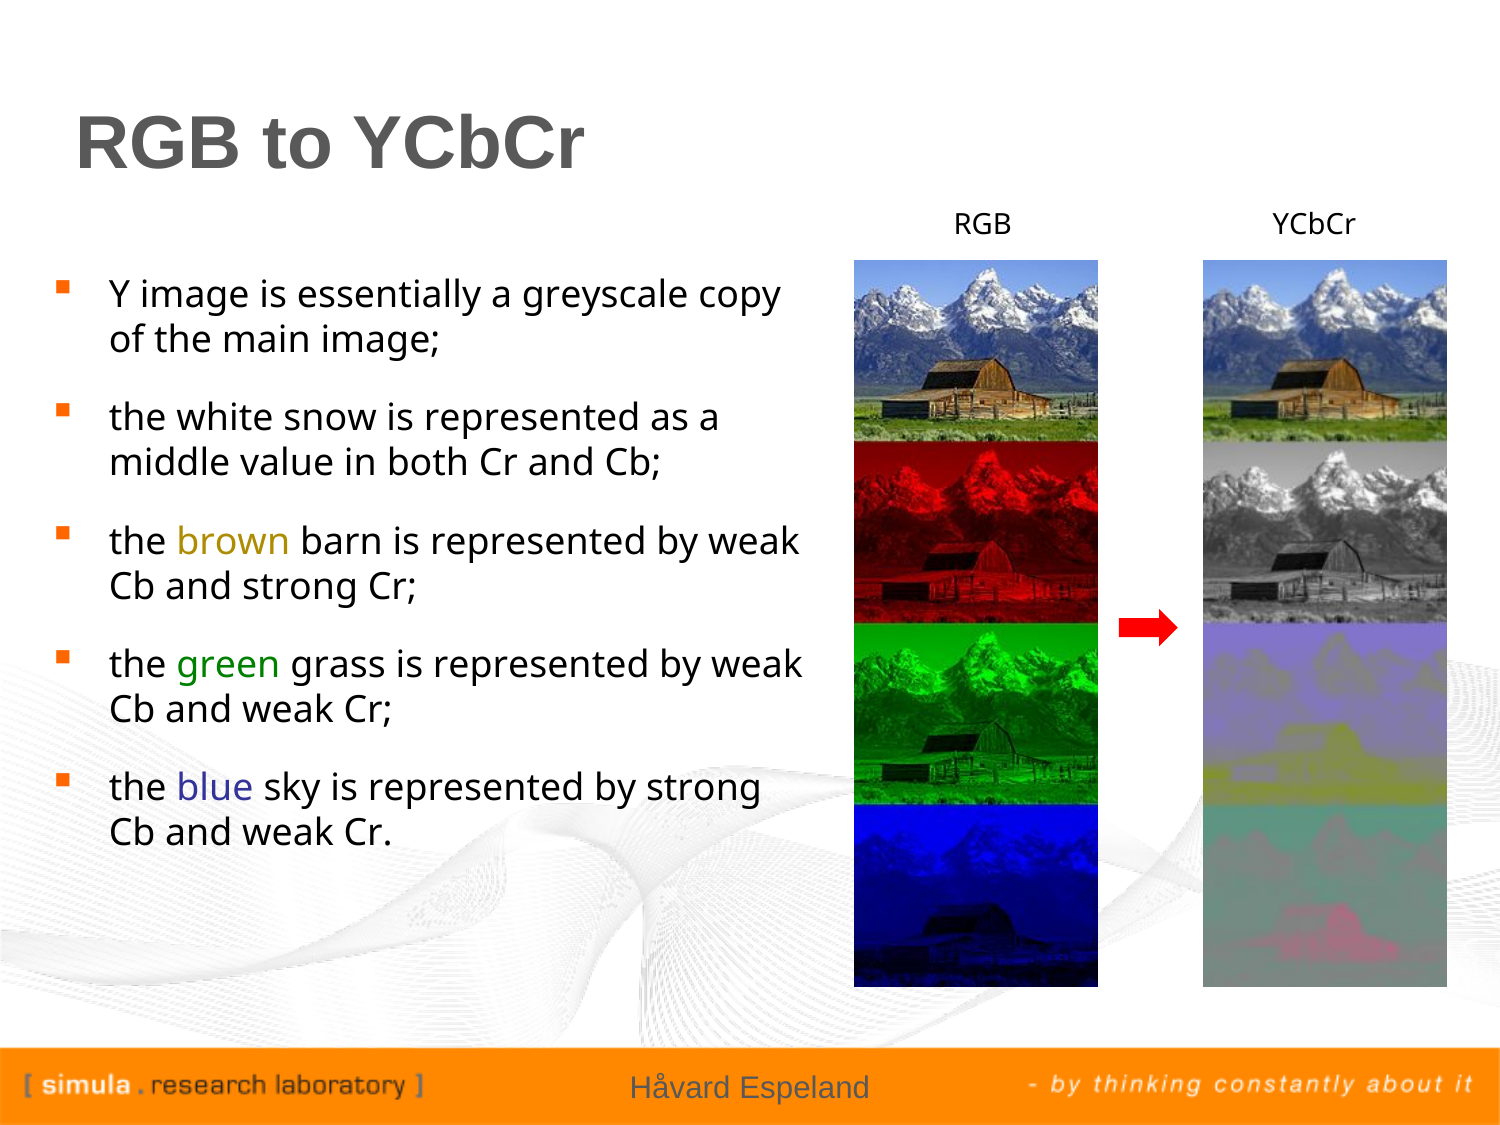

# RGB to YCbCr
RGB
YCbCr
Y image is essentially a greyscale copy of the main image;
the white snow is represented as a middle value in both Cr and Cb;
the brown barn is represented by weak Cb and strong Cr;
the green grass is represented by weak Cb and weak Cr;
the blue sky is represented by strong Cb and weak Cr.